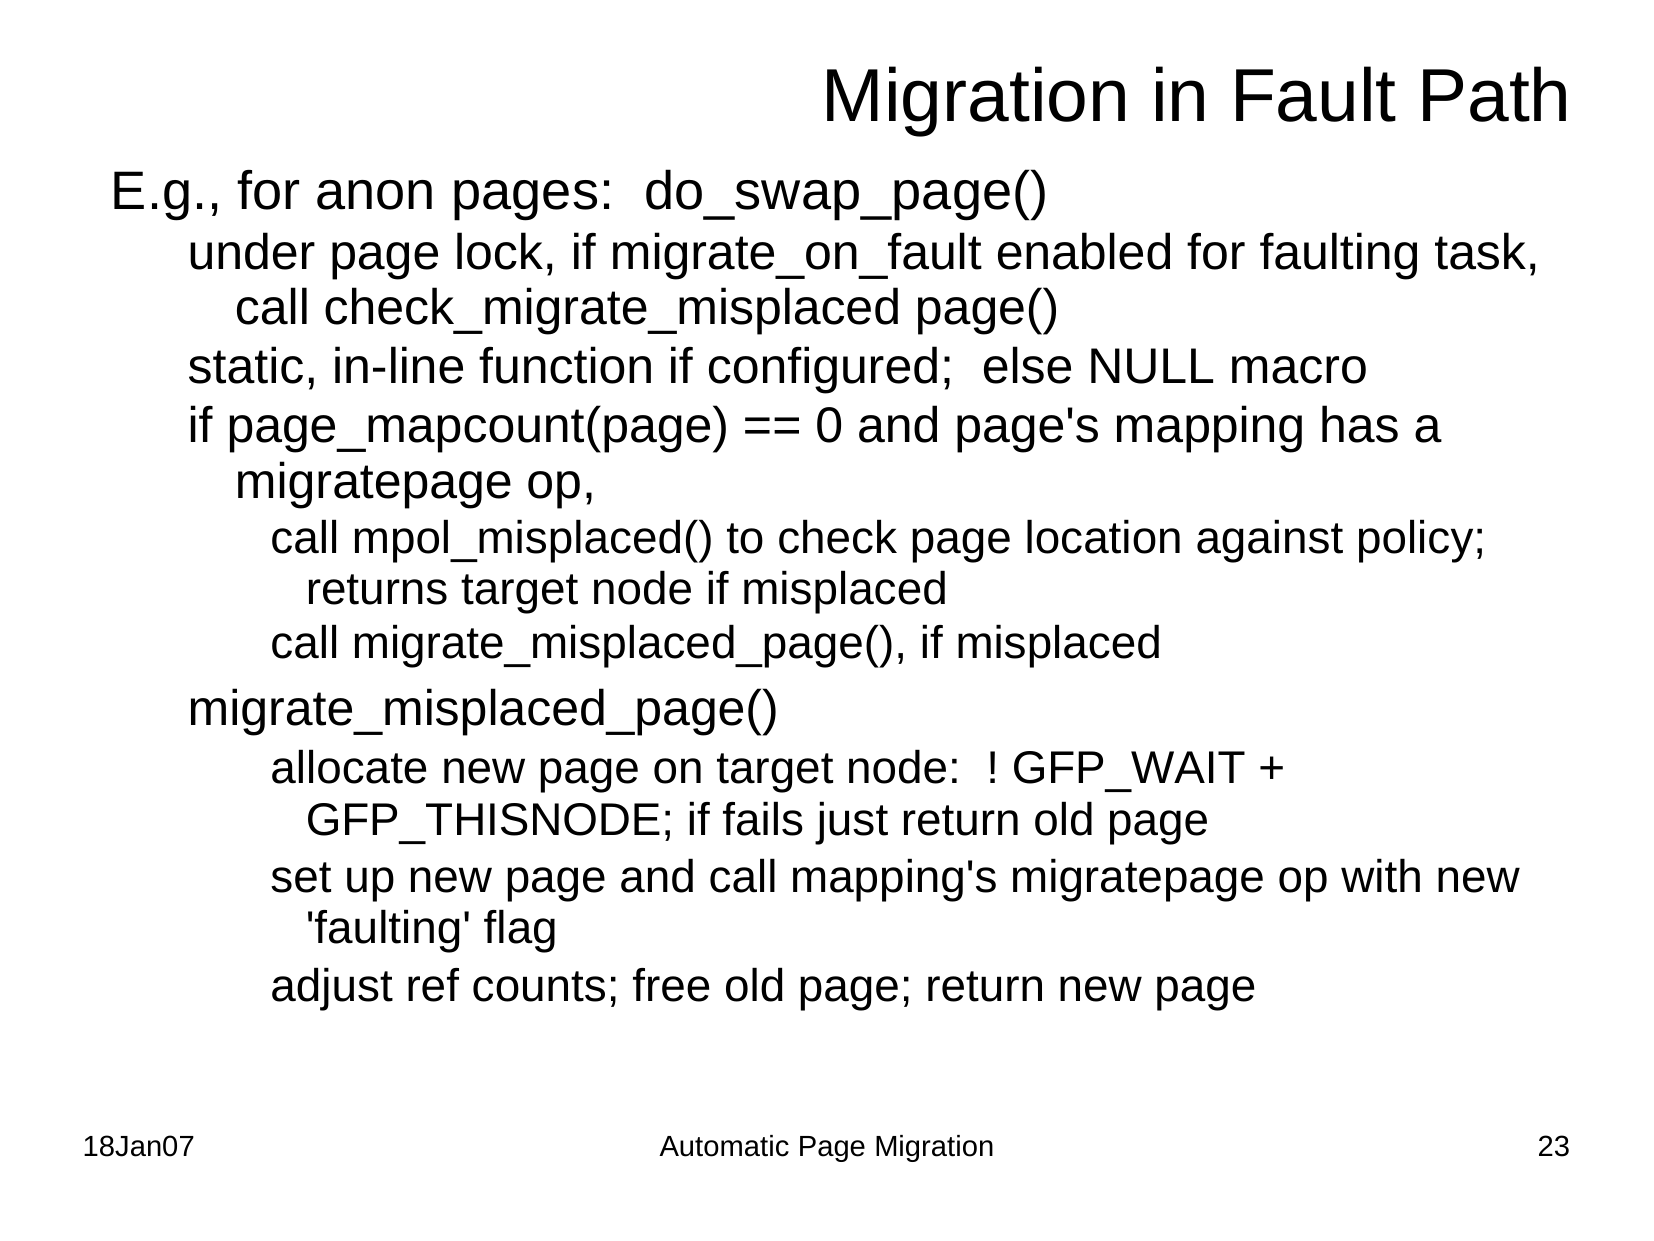

# Migration in Fault Path
E.g., for anon pages: do_swap_page()
under page lock, if migrate_on_fault enabled for faulting task, call check_migrate_misplaced page()
static, in-line function if configured; else NULL macro
if page_mapcount(page) == 0 and page's mapping has a migratepage op,
call mpol_misplaced() to check page location against policy; returns target node if misplaced
call migrate_misplaced_page(), if misplaced
migrate_misplaced_page()
allocate new page on target node: ! GFP_WAIT + GFP_THISNODE; if fails just return old page
set up new page and call mapping's migratepage op with new 'faulting' flag
adjust ref counts; free old page; return new page
18Jan07
Automatic Page Migration
23